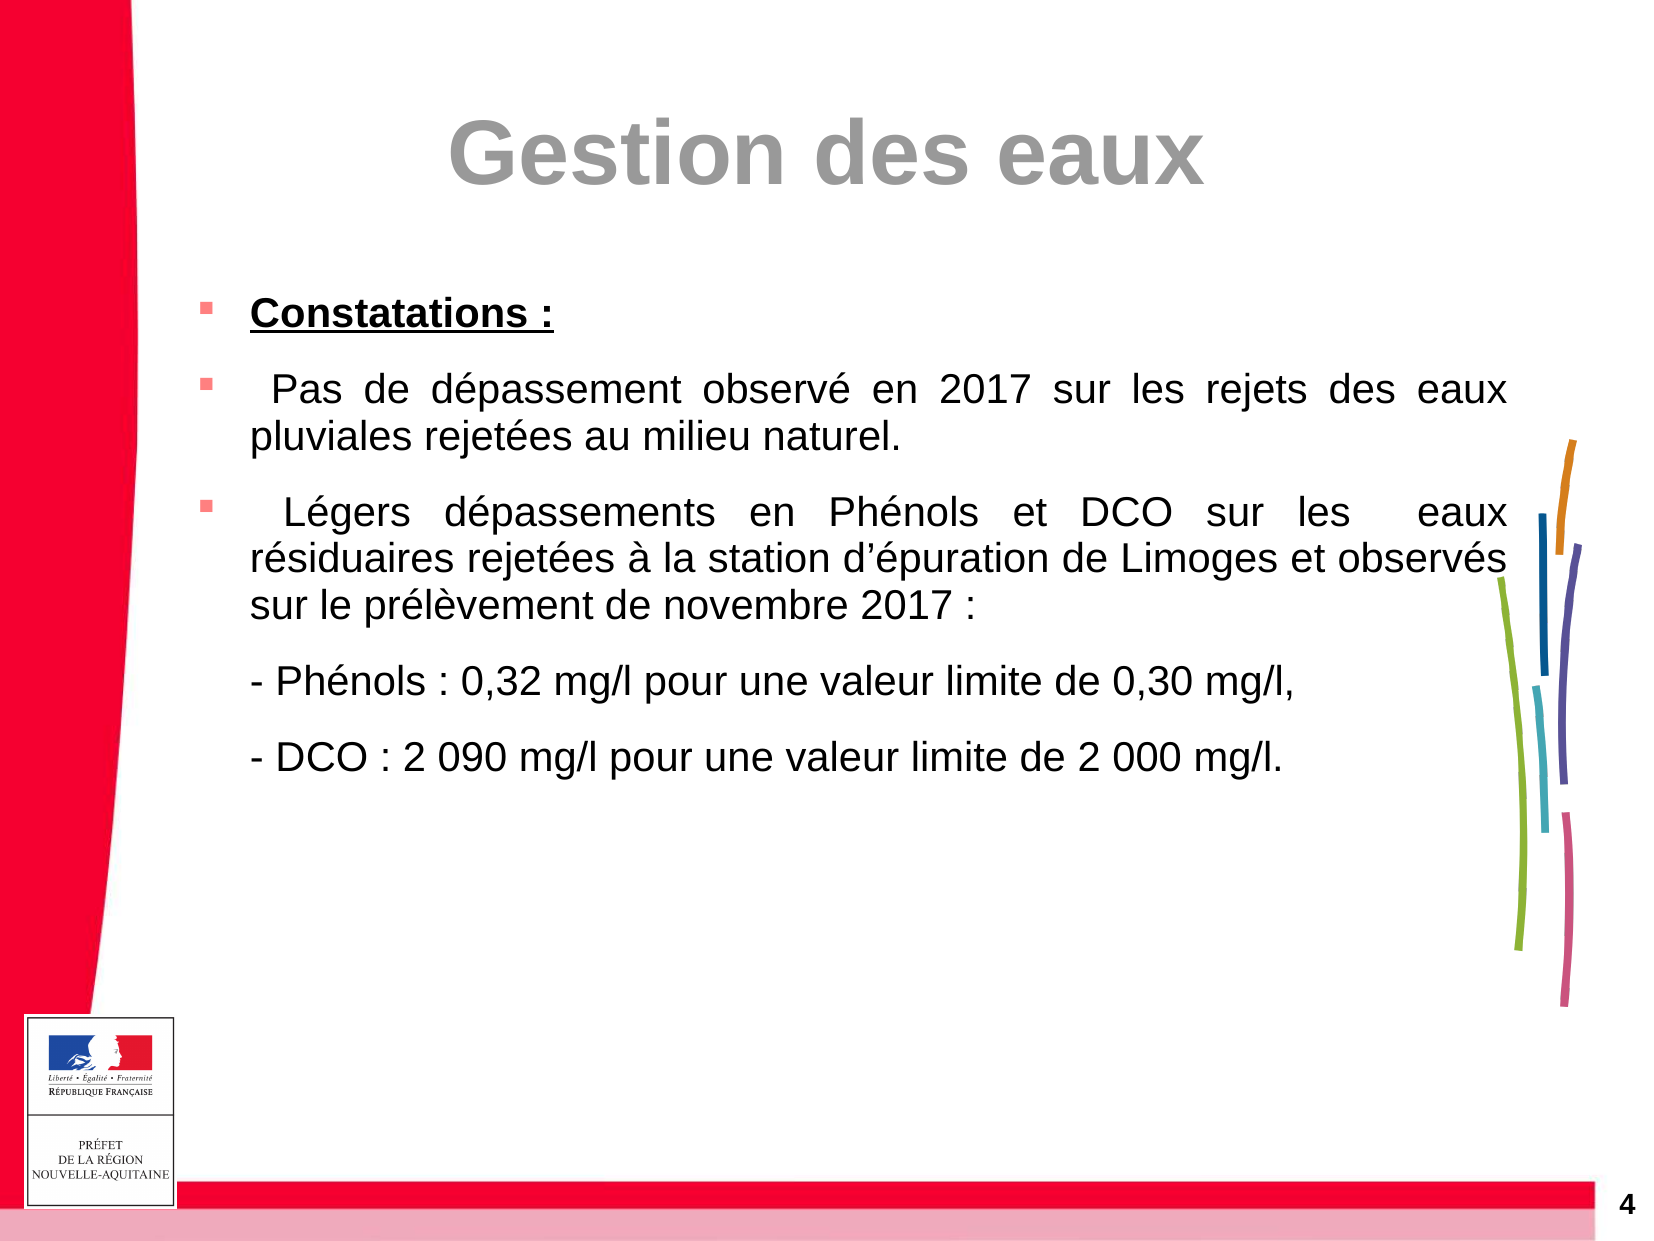

# Gestion des eaux
Constatations :
 Pas de dépassement observé en 2017 sur les rejets des eaux pluviales rejetées au milieu naturel.
 Légers dépassements en Phénols et DCO sur les eaux résiduaires rejetées à la station d’épuration de Limoges et observés sur le prélèvement de novembre 2017 :
- Phénols : 0,32 mg/l pour une valeur limite de 0,30 mg/l,
- DCO : 2 090 mg/l pour une valeur limite de 2 000 mg/l.
4